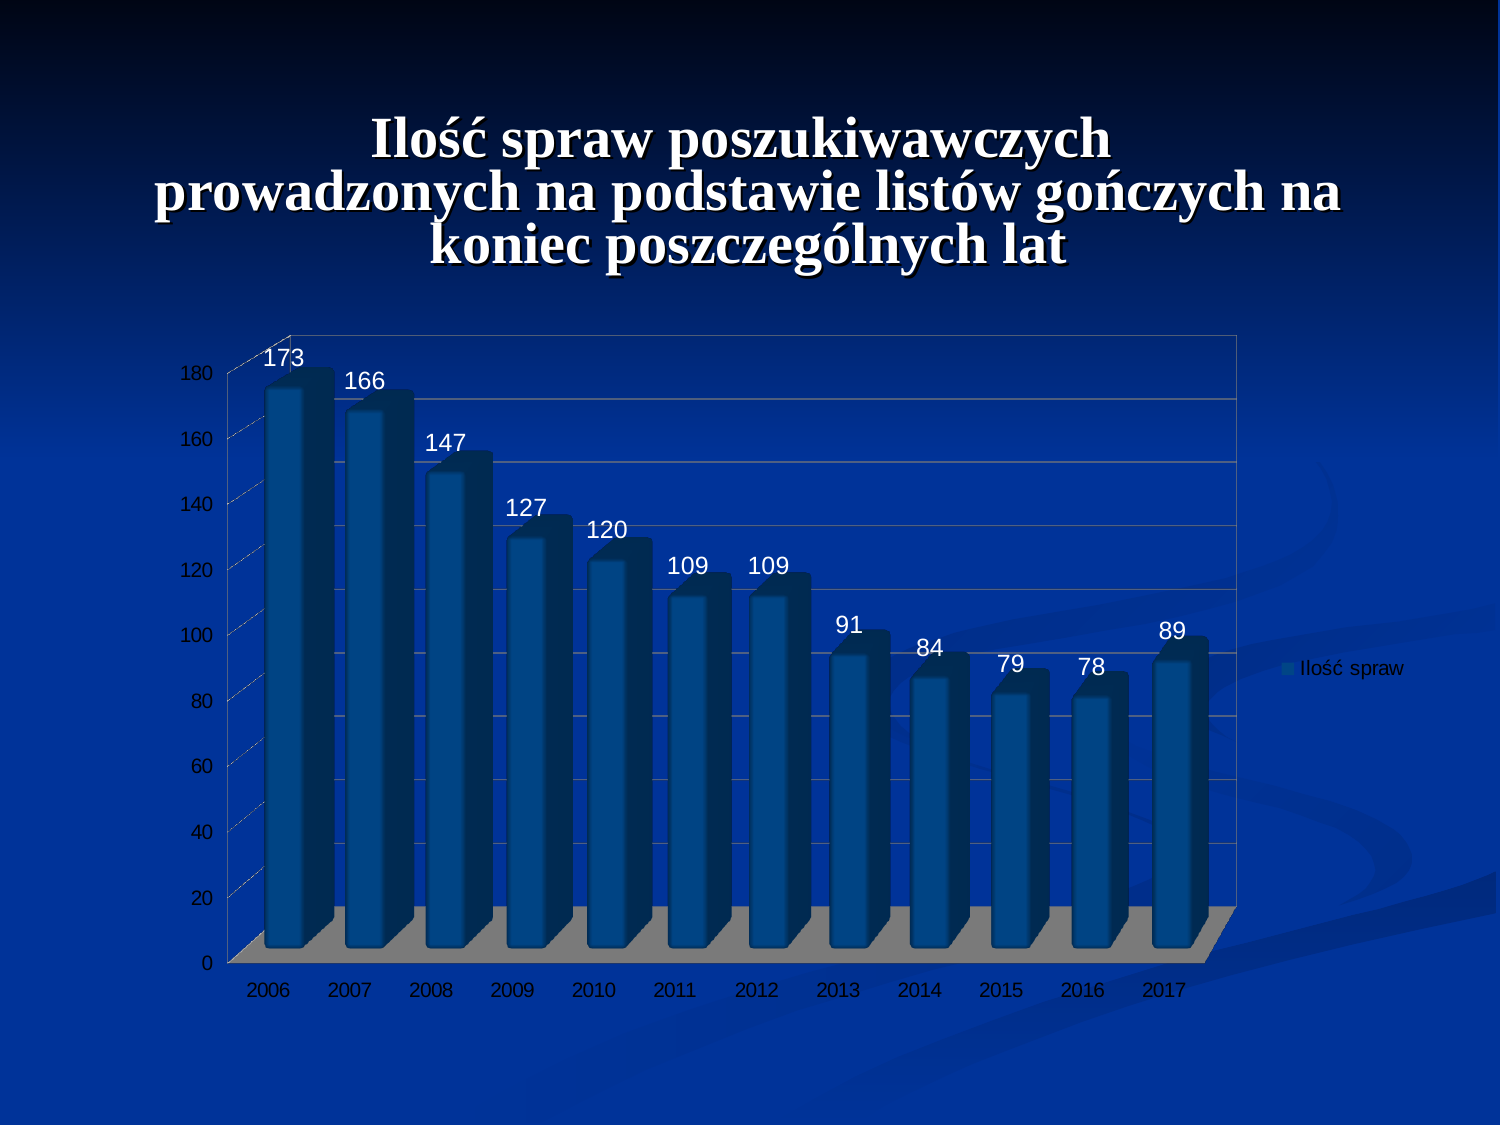

# Ilość spraw poszukiwawczych prowadzonych na podstawie listów gończych na koniec poszczególnych lat
[unsupported chart]